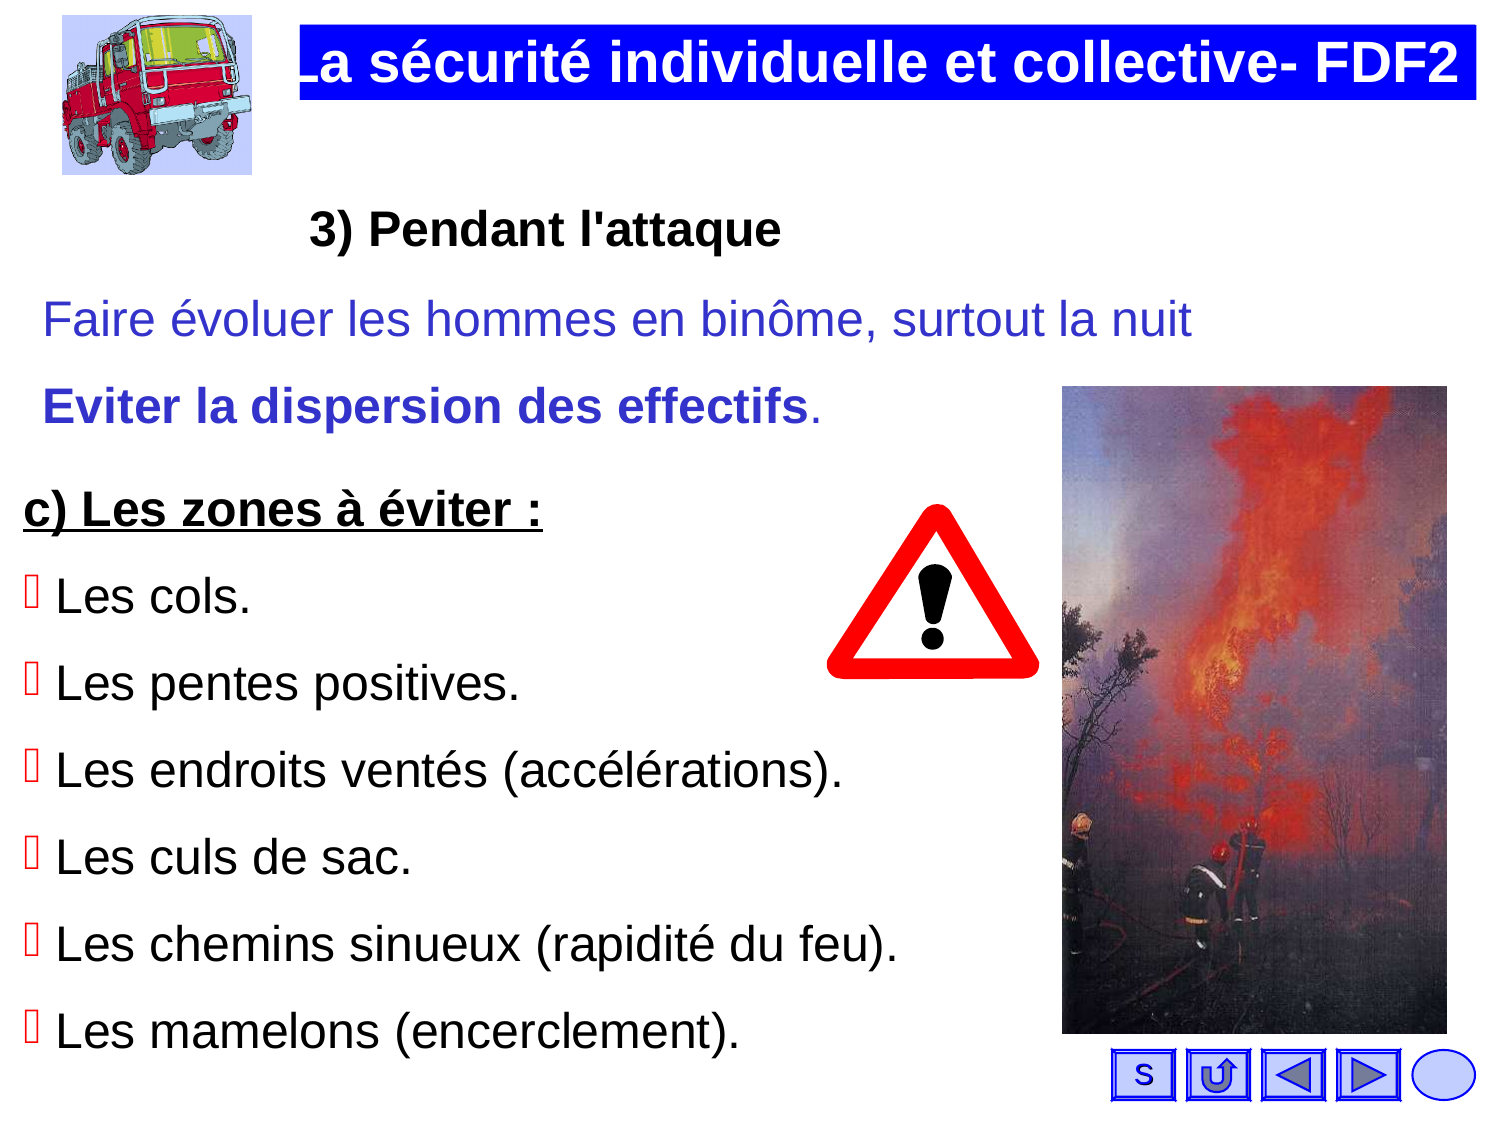

FDF2
La sécurité individuelle et collective- FDF2
La surveillance active - FDF2
3) Pendant l'attaque
Faire évoluer les hommes en binôme, surtout la nuit
Eviter la dispersion des effectifs.
c) Les zones à éviter :
 Les cols.
 Les pentes positives.
 Les endroits ventés (accélérations).
 Les culs de sac.
 Les chemins sinueux (rapidité du feu).
 Les mamelons (encerclement).